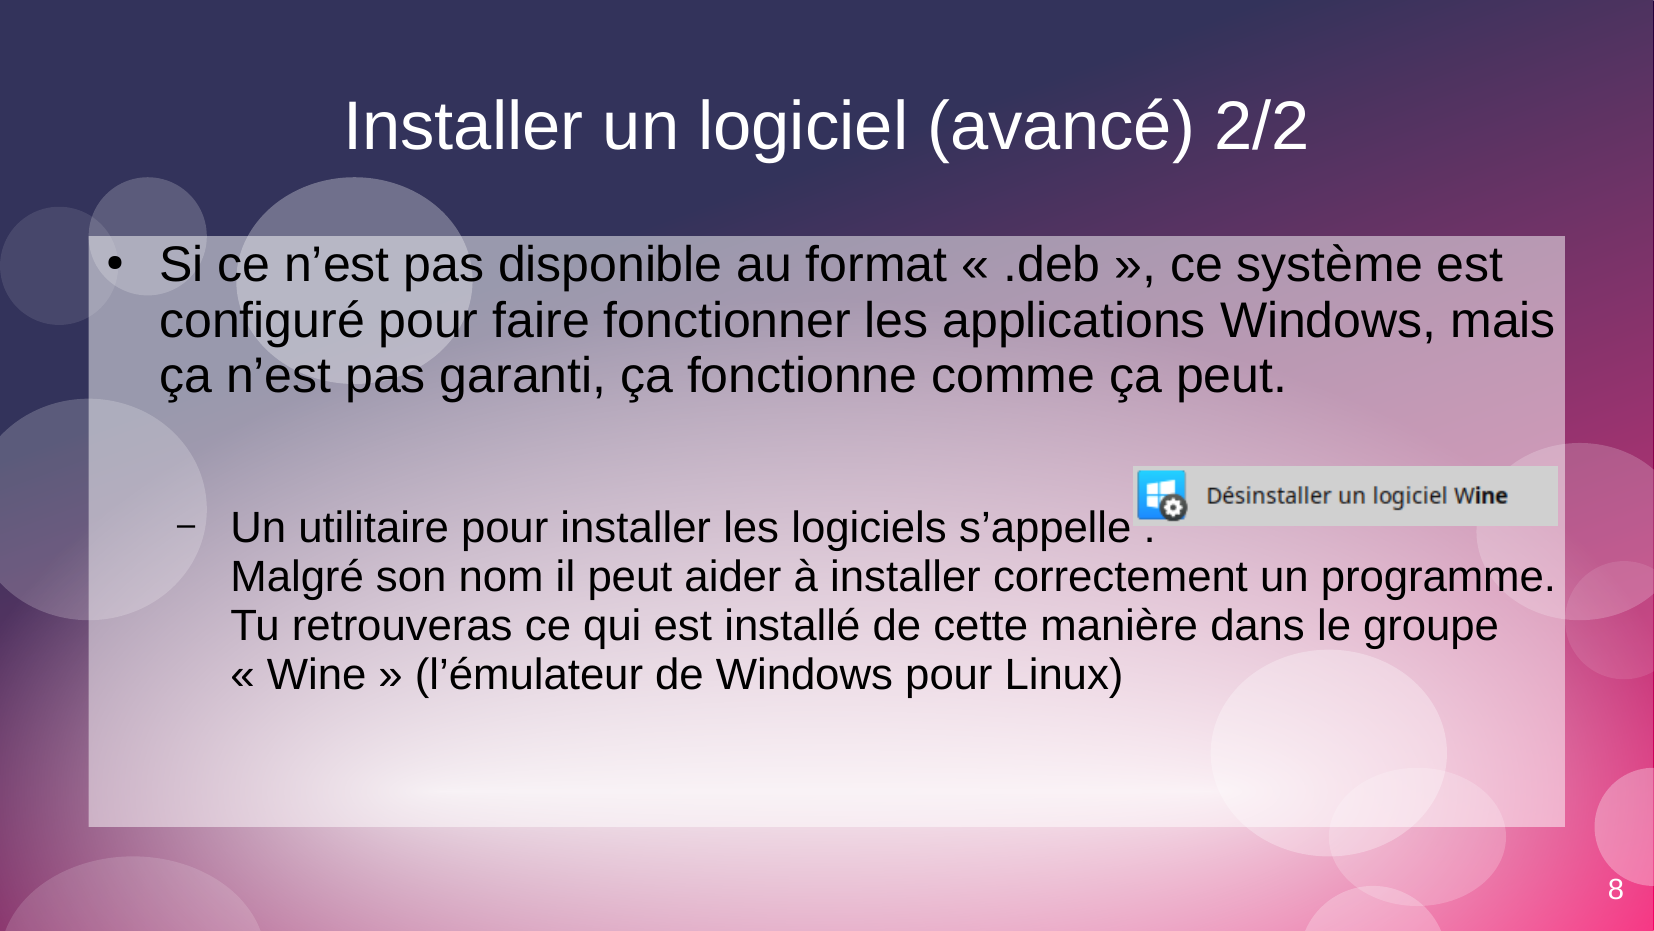

# Installer un logiciel (avancé) 2/2
Si ce n’est pas disponible au format « .deb », ce système est configuré pour faire fonctionner les applications Windows, mais ça n’est pas garanti, ça fonctionne comme ça peut.
Un utilitaire pour installer les logiciels s’appelle :
Malgré son nom il peut aider à installer correctement un programme.
Tu retrouveras ce qui est installé de cette manière dans le groupe « Wine » (l’émulateur de Windows pour Linux)